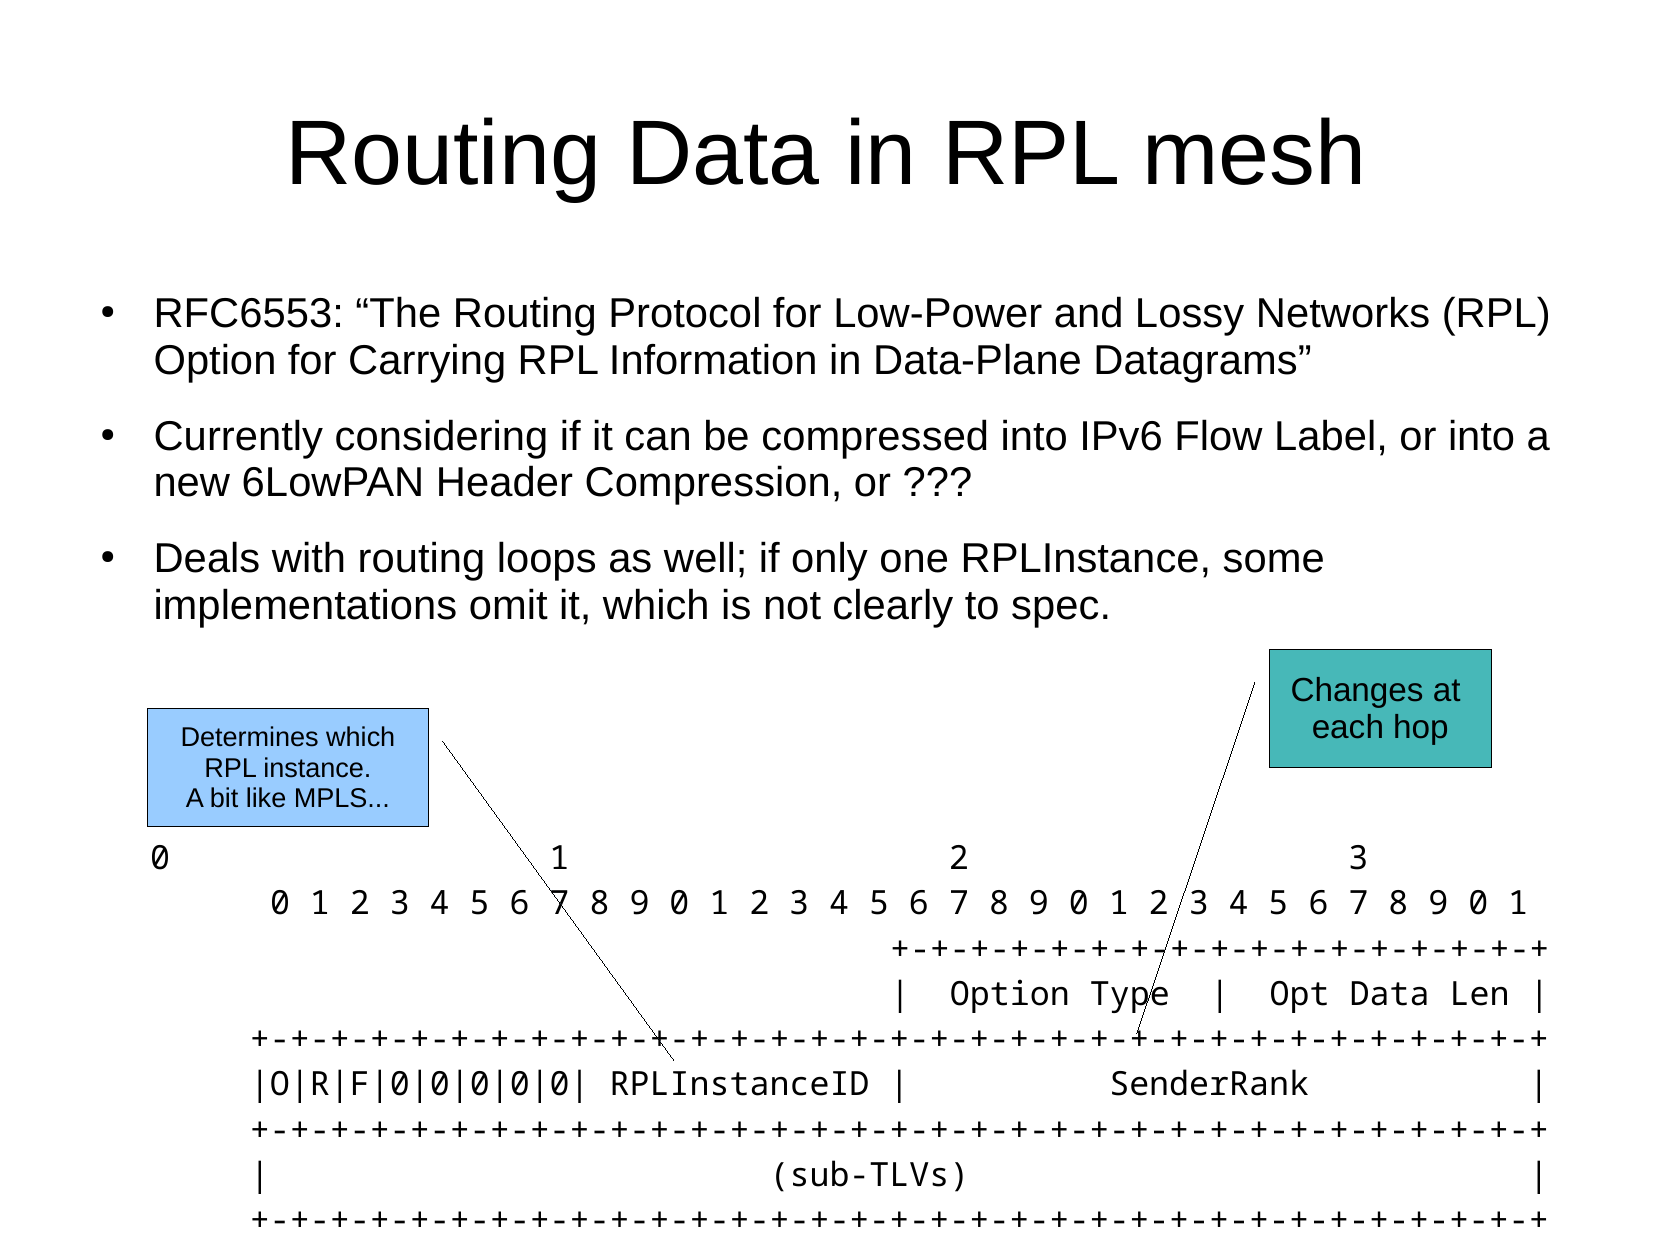

# Routing Data in RPL mesh
RFC6553: “The Routing Protocol for Low-Power and Lossy Networks (RPL) Option for Carrying RPL Information in Data-Plane Datagrams”
Currently considering if it can be compressed into IPv6 Flow Label, or into a new 6LowPAN Header Compression, or ???
Deals with routing loops as well; if only one RPLInstance, some implementations omit it, which is not clearly to spec.
Changes at
each hop
Determines which
RPL instance.
A bit like MPLS...
0 1 2 3
 0 1 2 3 4 5 6 7 8 9 0 1 2 3 4 5 6 7 8 9 0 1 2 3 4 5 6 7 8 9 0 1
 +-+-+-+-+-+-+-+-+-+-+-+-+-+-+-+-+
 | Option Type | Opt Data Len |
 +-+-+-+-+-+-+-+-+-+-+-+-+-+-+-+-+-+-+-+-+-+-+-+-+-+-+-+-+-+-+-+-+
 |O|R|F|0|0|0|0|0| RPLInstanceID | SenderRank |
 +-+-+-+-+-+-+-+-+-+-+-+-+-+-+-+-+-+-+-+-+-+-+-+-+-+-+-+-+-+-+-+-+
 | (sub-TLVs) |
 +-+-+-+-+-+-+-+-+-+-+-+-+-+-+-+-+-+-+-+-+-+-+-+-+-+-+-+-+-+-+-+-+